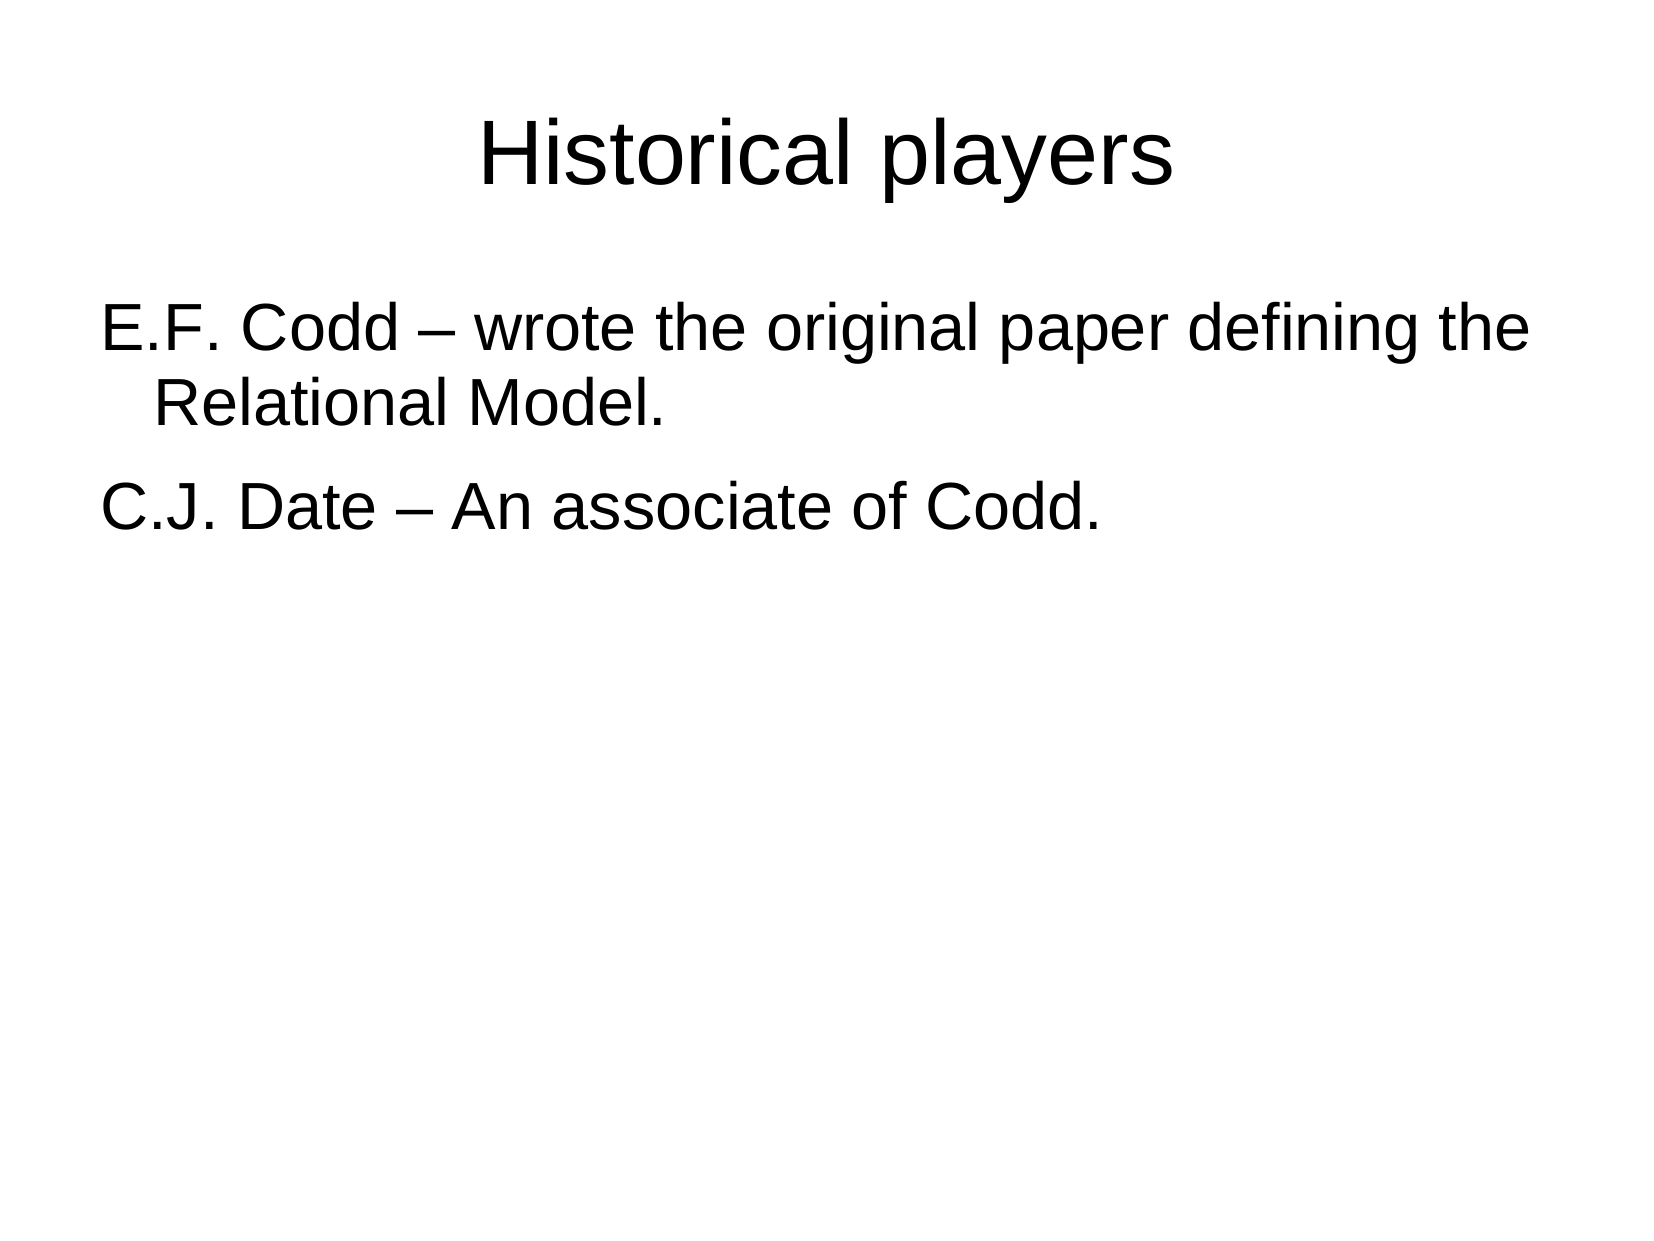

# Historical players
E.F. Codd – wrote the original paper defining the Relational Model.
C.J. Date – An associate of Codd.